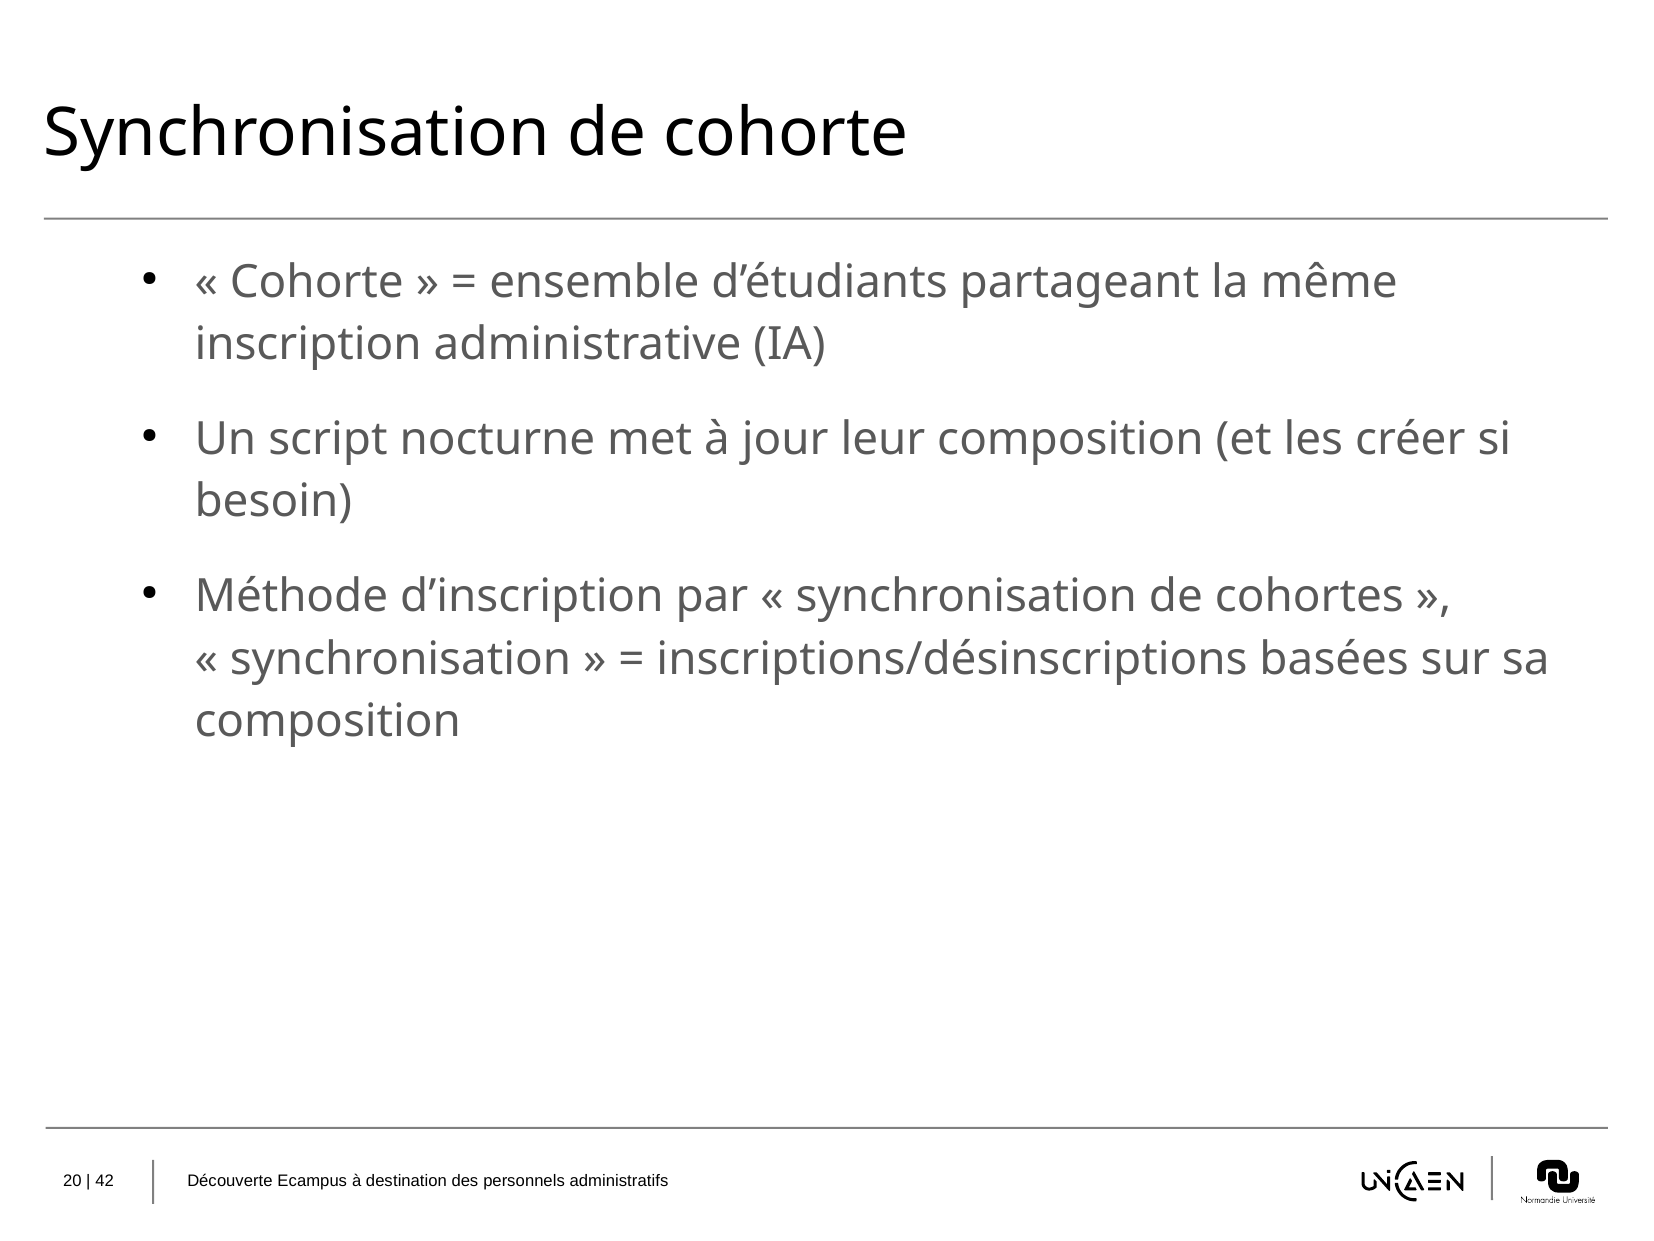

# Synchronisation de cohorte
« Cohorte » = ensemble d’étudiants partageant la même inscription administrative (IA)
Un script nocturne met à jour leur composition (et les créer si besoin)
Méthode d’inscription par « synchronisation de cohortes », « synchronisation » = inscriptions/désinscriptions basées sur sa composition
20
Découverte Ecampus pourn les personnels administratifs